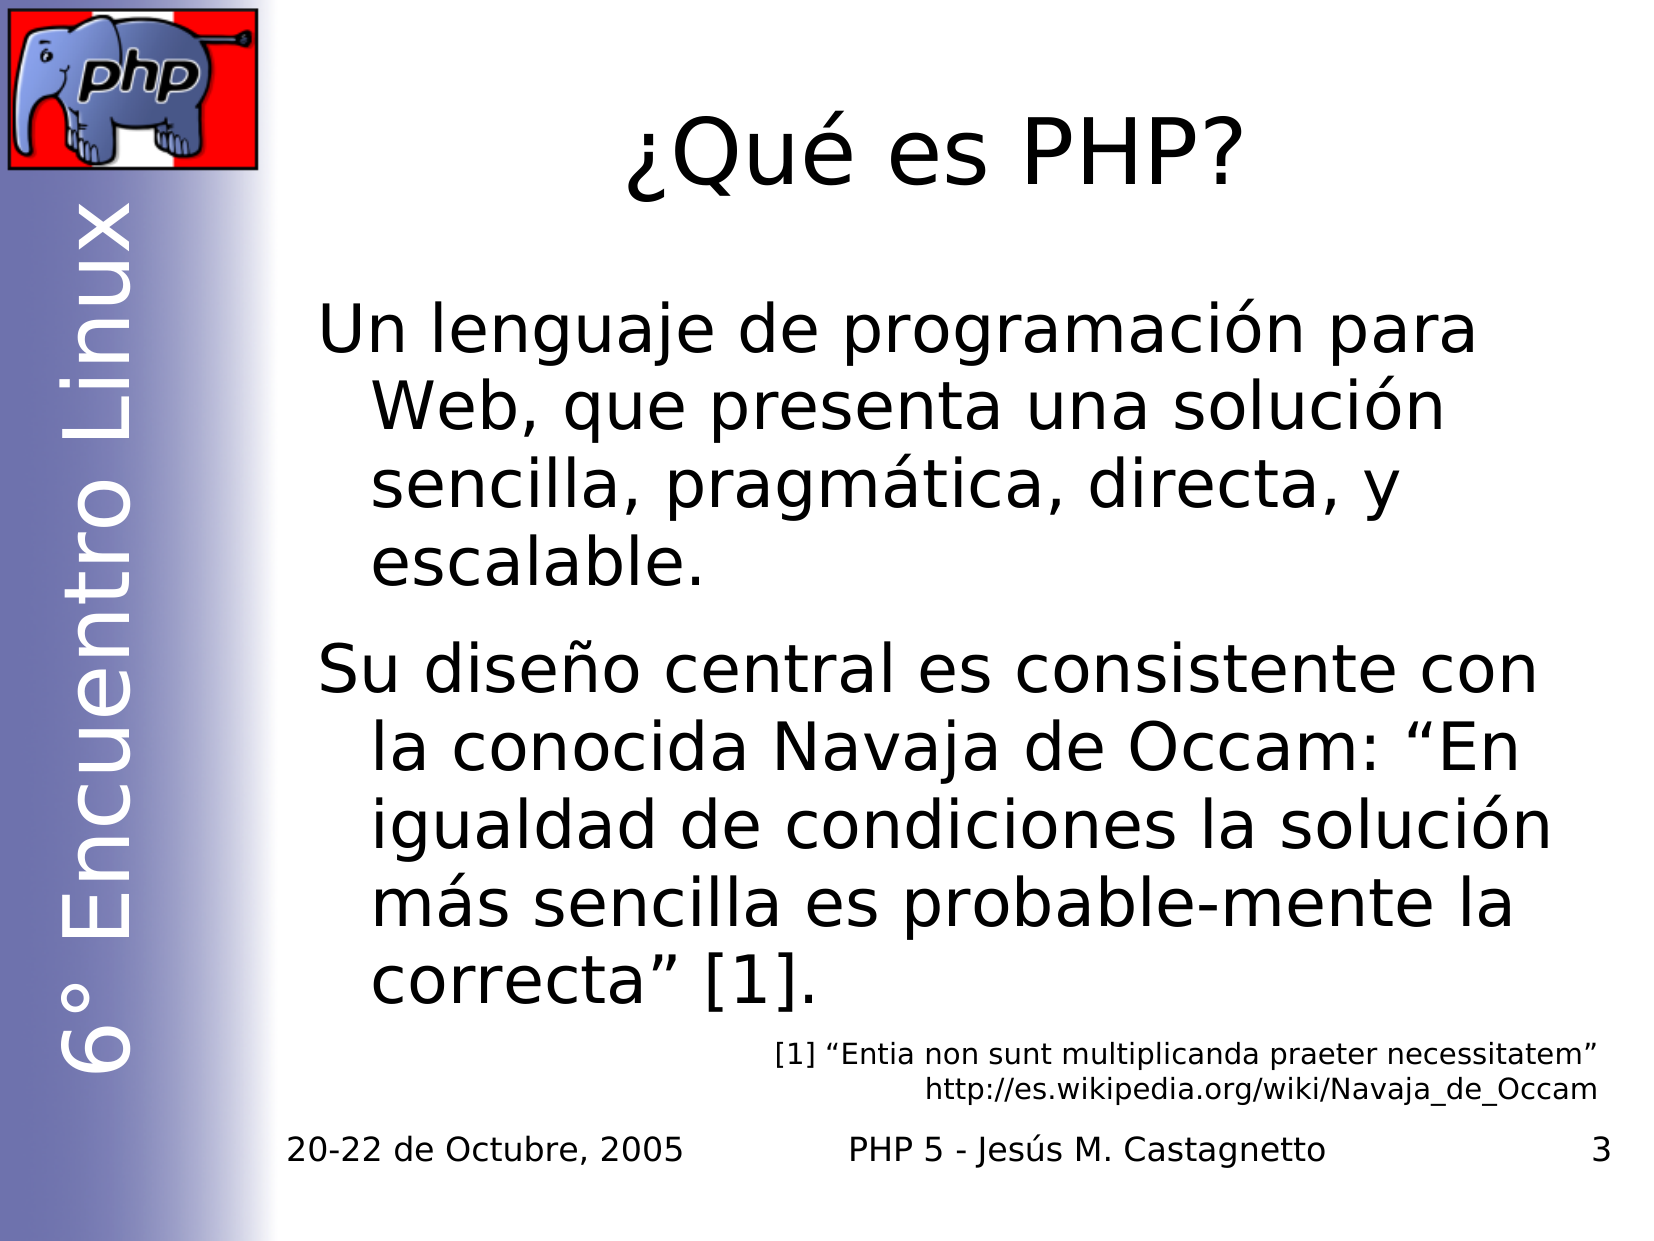

# ¿Qué es PHP?
Un lenguaje de programación para Web, que presenta una solución sencilla, pragmática, directa, y escalable.
Su diseño central es consistente con la conocida Navaja de Occam: “En igualdad de condiciones la solución más sencilla es probable-mente la correcta” [1].
[1] “Entia non sunt multiplicanda praeter necessitatem”
http://es.wikipedia.org/wiki/Navaja_de_Occam
20-22 de Octubre, 2005
PHP 5 - Jesús M. Castagnetto
3